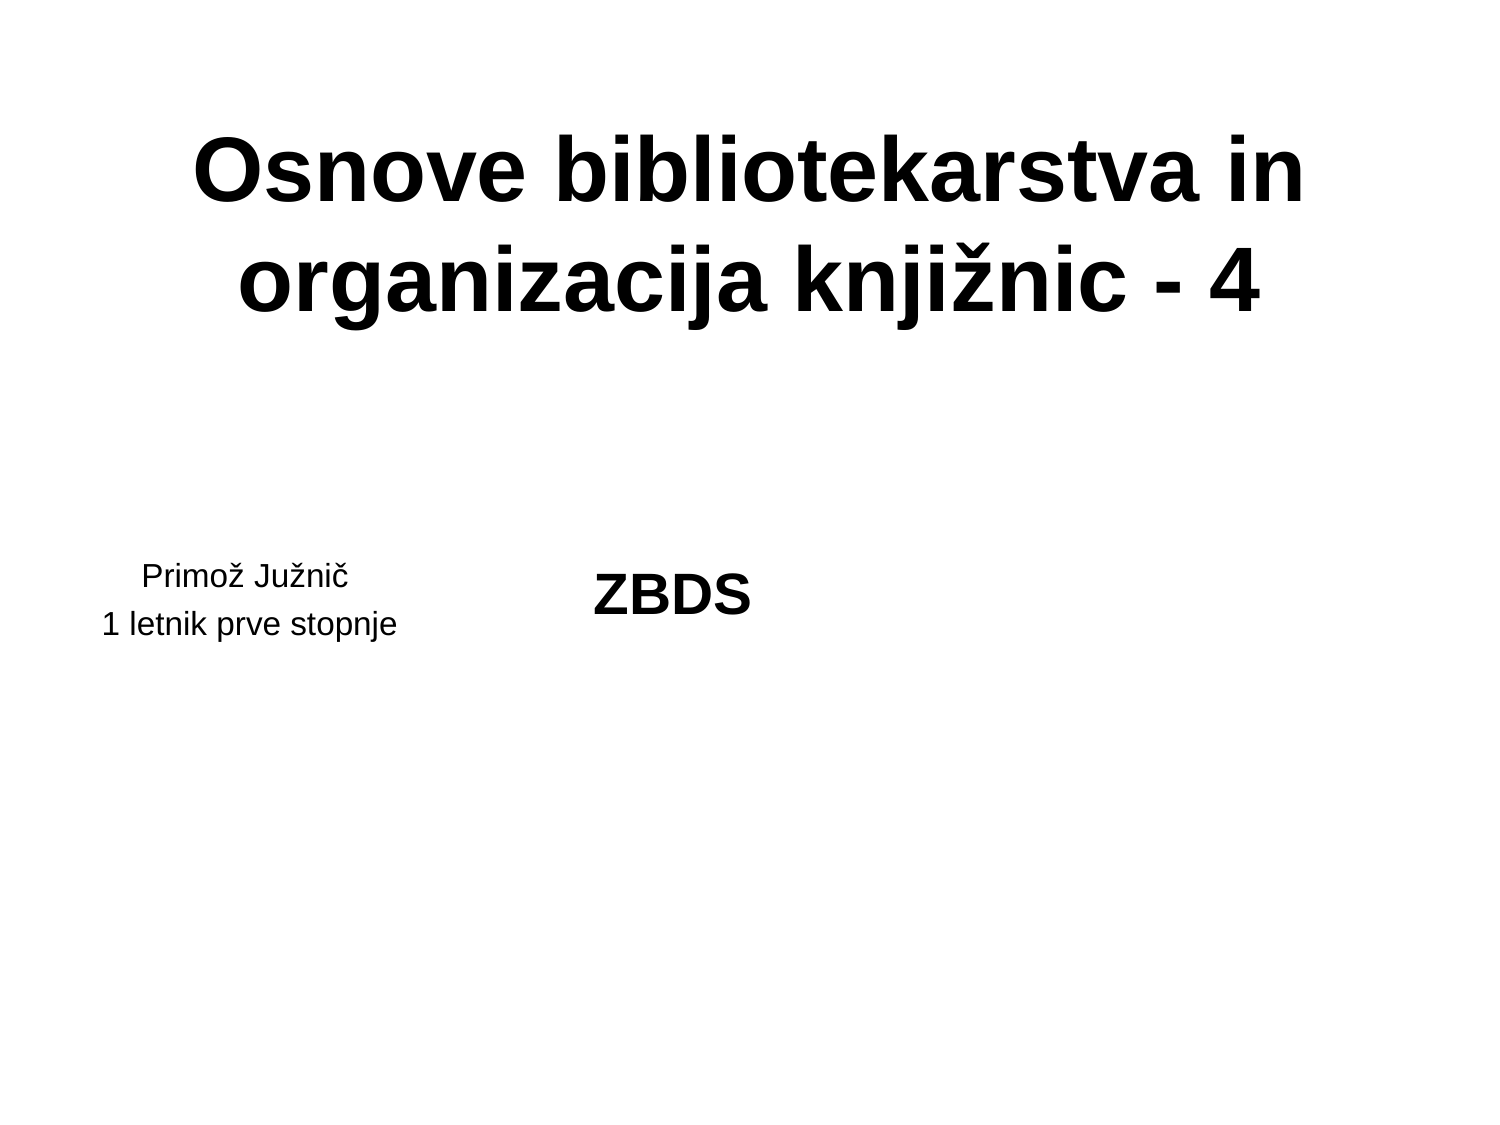

Osnove bibliotekarstva in organizacija knjižnic - 4
# ZBDS
Primož Južnič
1 letnik prve stopnje
Primoz Juznic, BINK, FF, Univerza v Ljubljani
1